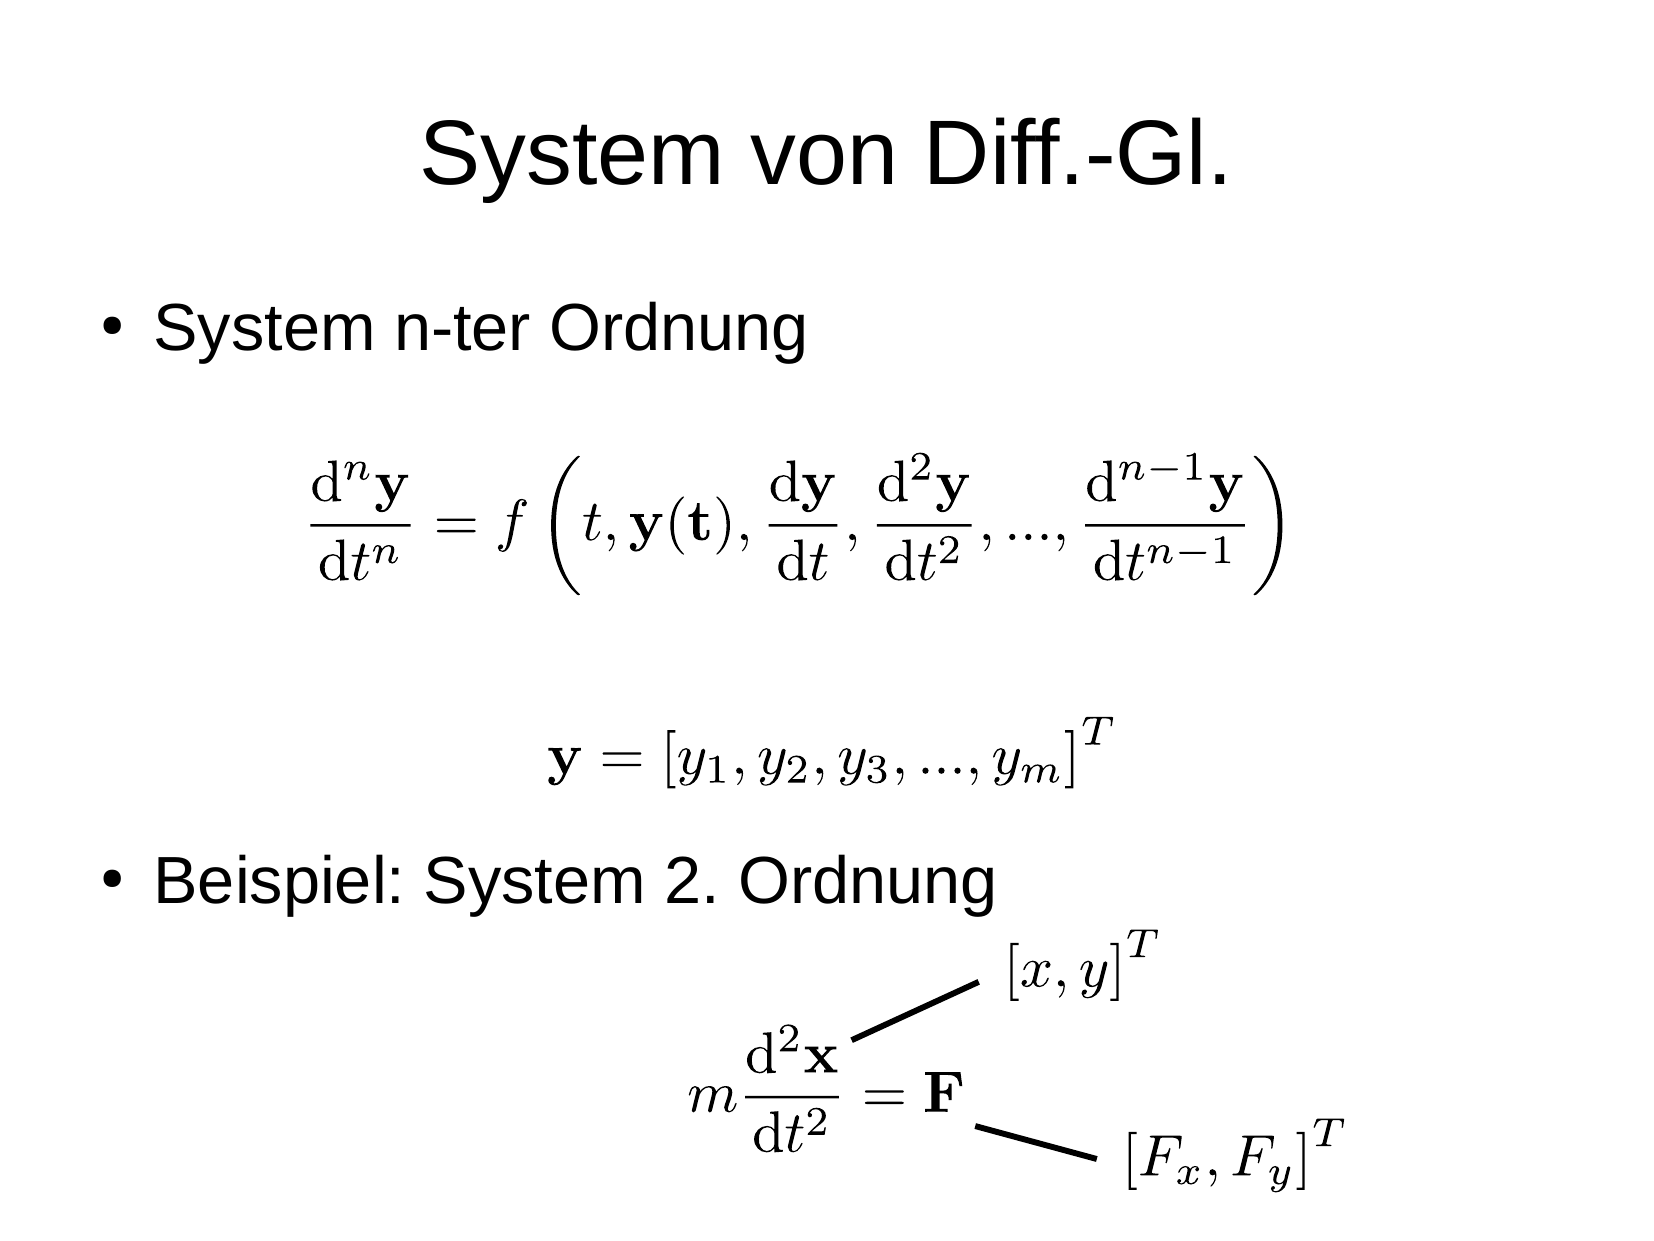

# System von Diff.-Gl.
System n-ter Ordnung
Beispiel: System 2. Ordnung